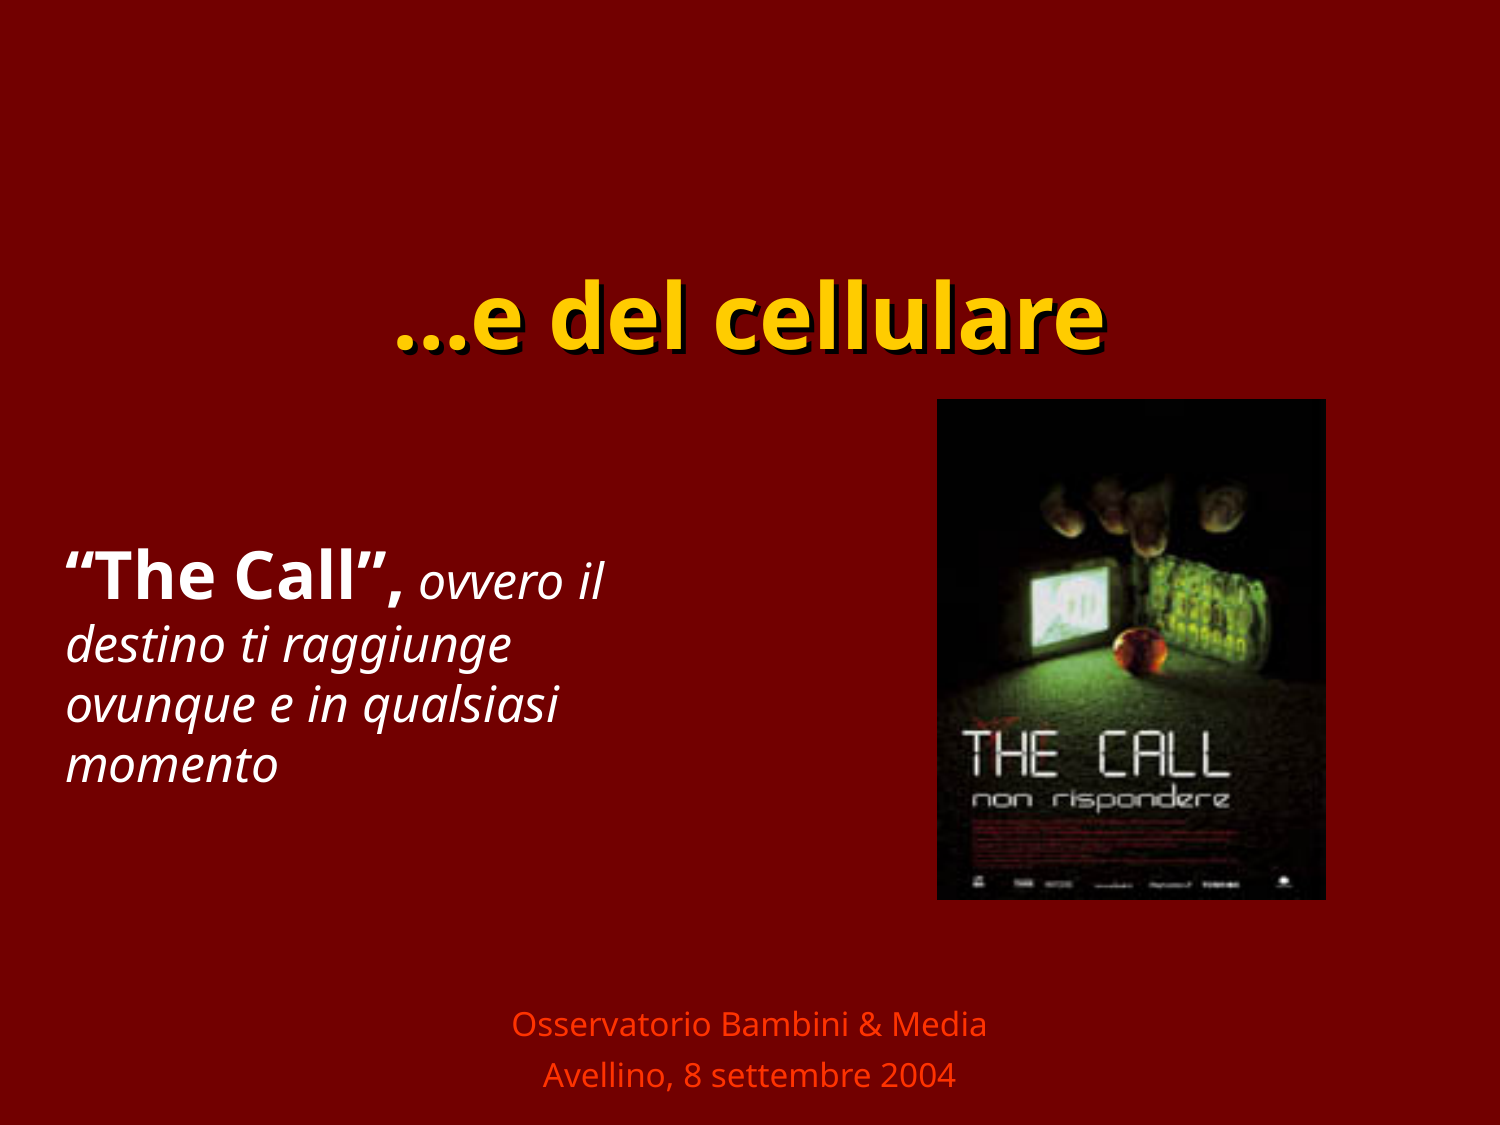

…e del cellulare
“The Call”, ovvero il destino ti raggiunge ovunque e in qualsiasi momento
Osservatorio Bambini & Media
Avellino, 8 settembre 2004